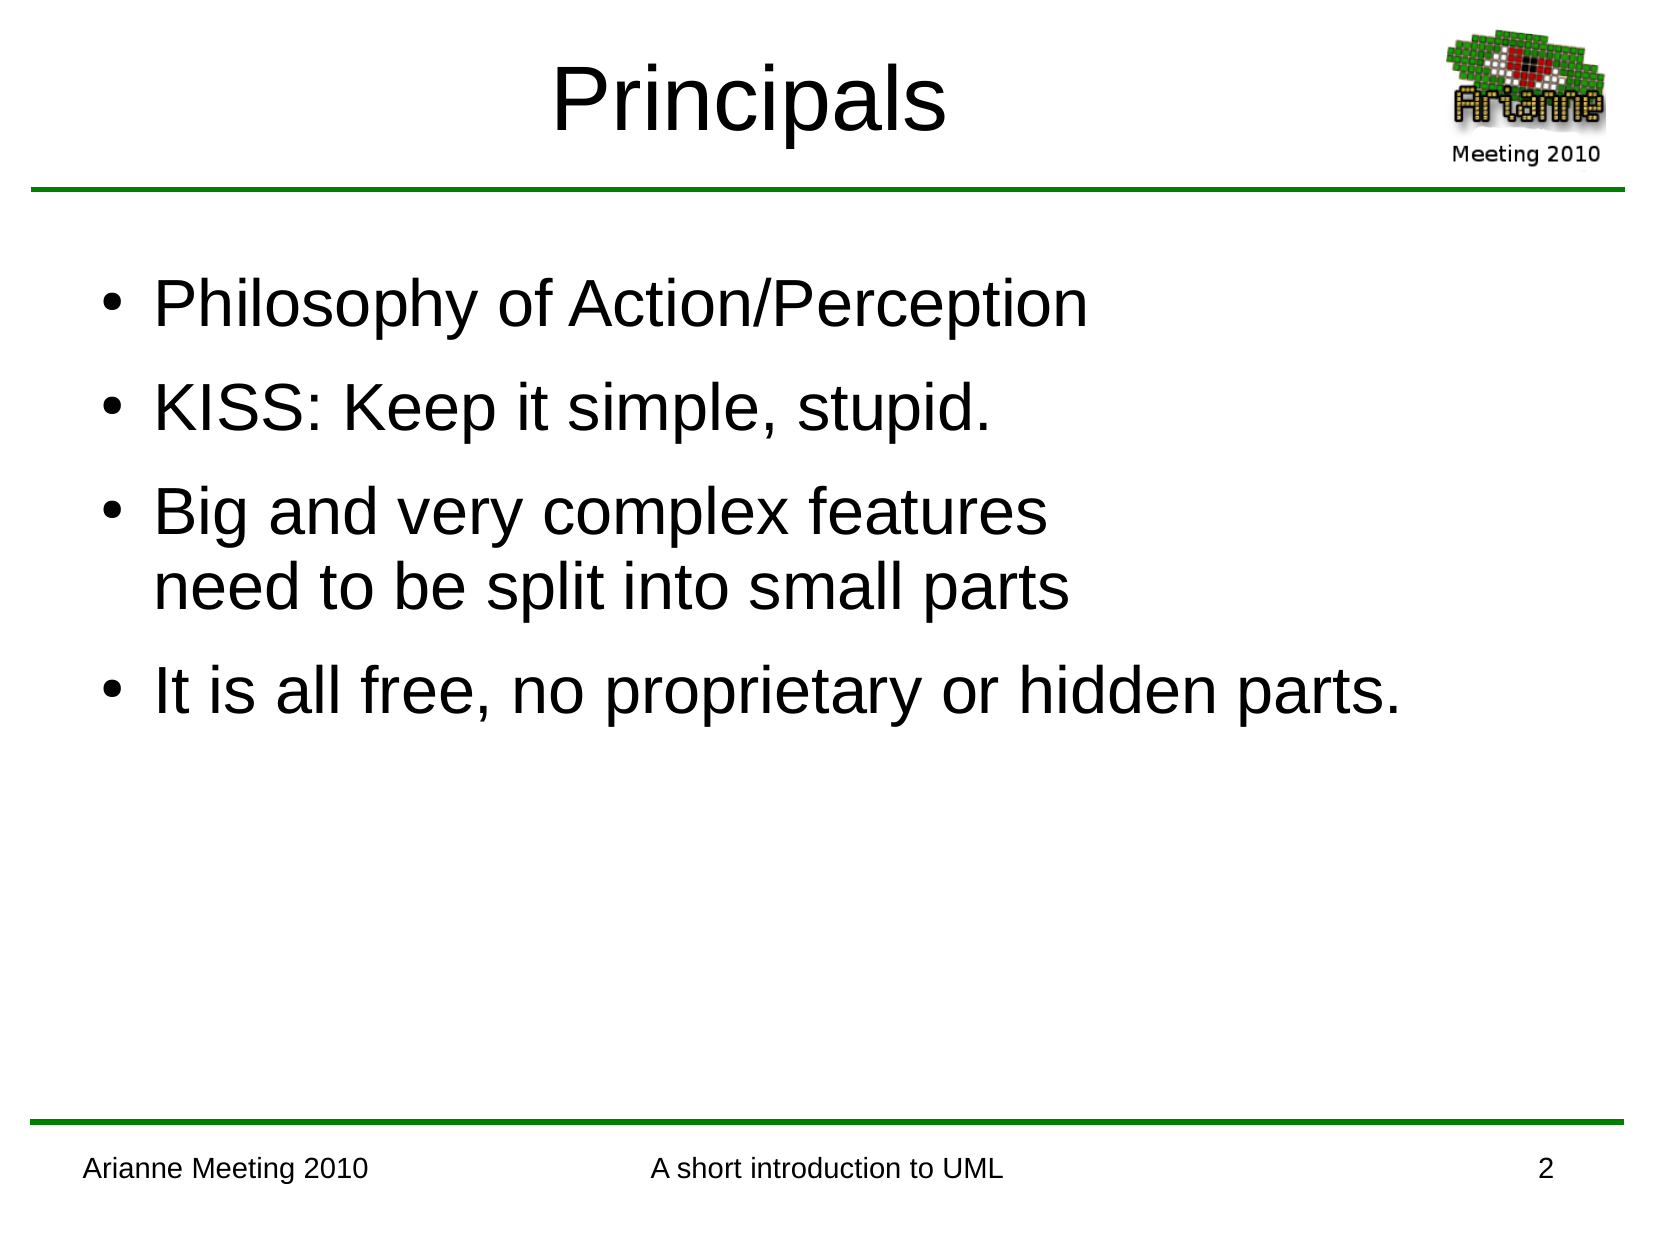

# Principals
Philosophy of Action/Perception
KISS: Keep it simple, stupid.
Big and very complex features
need to be split into small parts
It is all free, no proprietary or hidden parts.
2010-03-13
A short introduction to UML
2